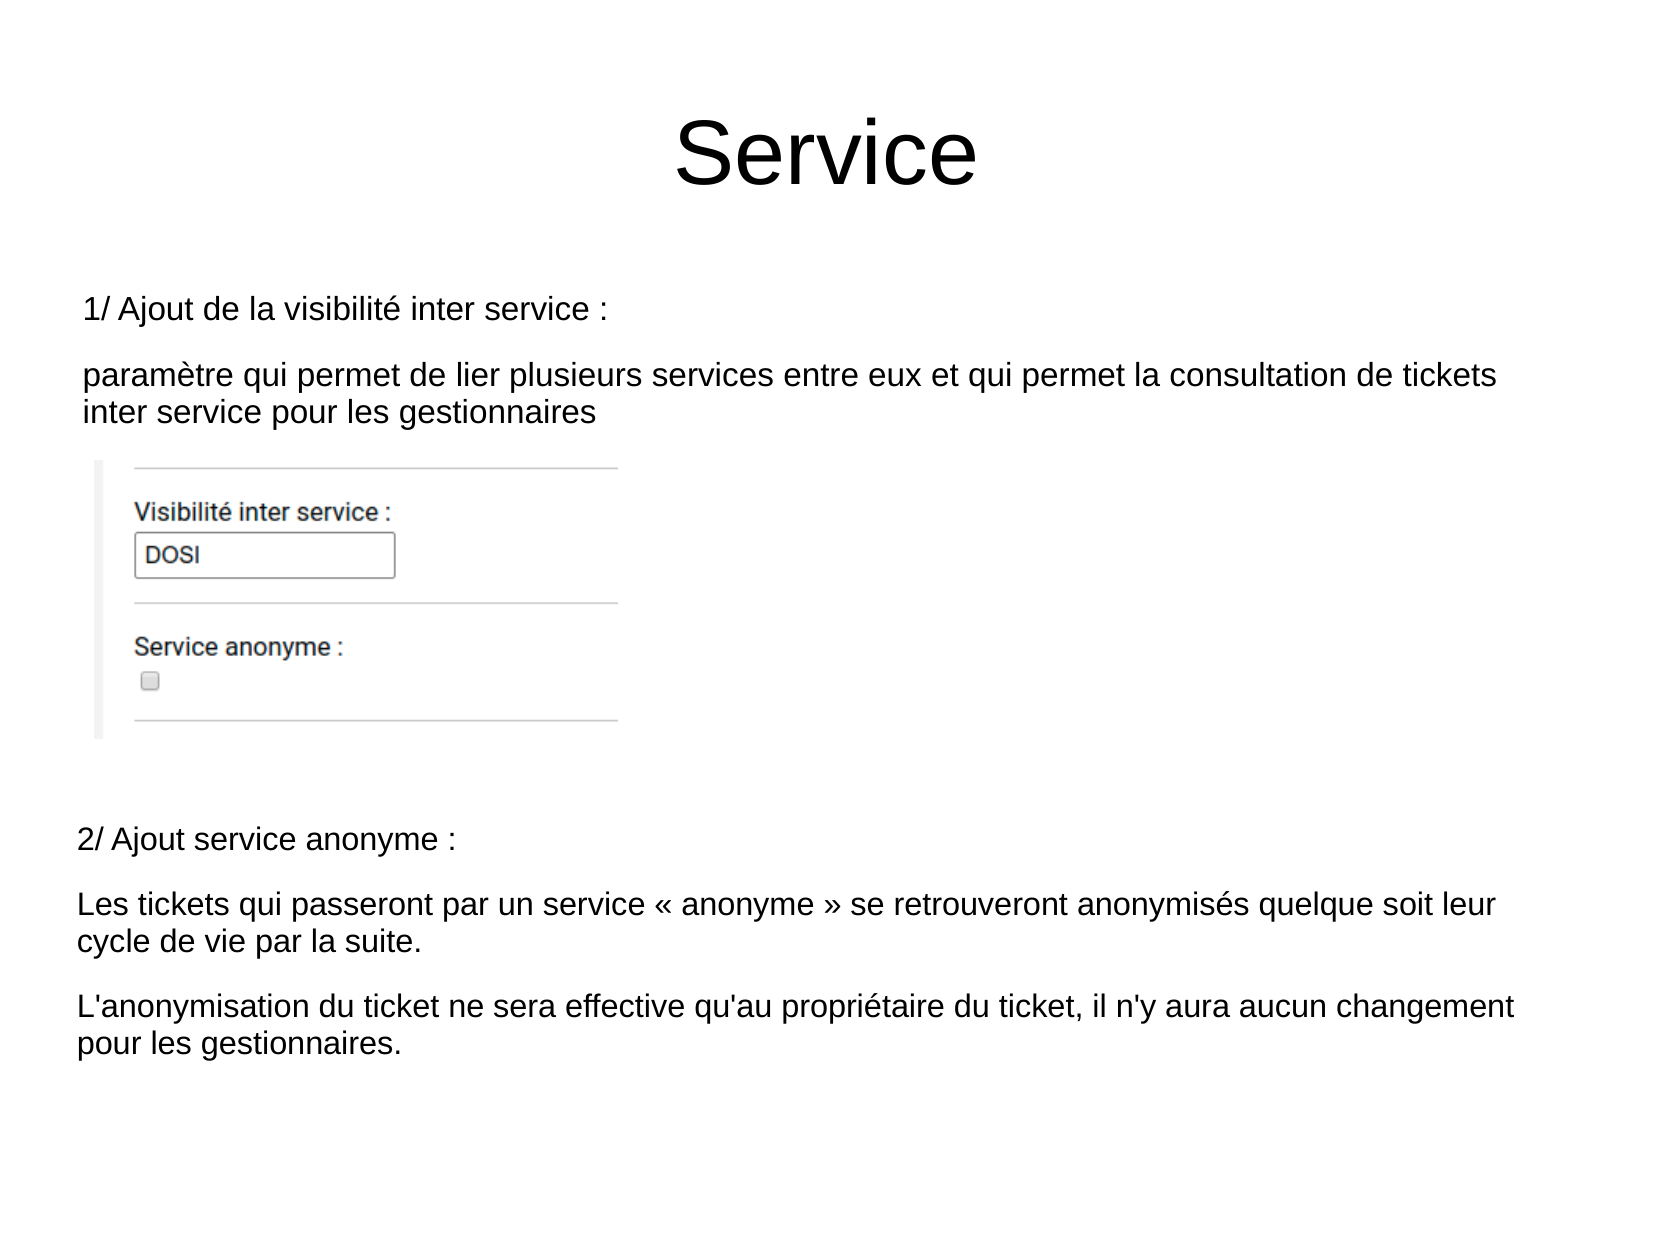

# Service
1/ Ajout de la visibilité inter service :
paramètre qui permet de lier plusieurs services entre eux et qui permet la consultation de tickets inter service pour les gestionnaires
2/ Ajout service anonyme :
Les tickets qui passeront par un service « anonyme » se retrouveront anonymisés quelque soit leur cycle de vie par la suite.
L'anonymisation du ticket ne sera effective qu'au propriétaire du ticket, il n'y aura aucun changement pour les gestionnaires.